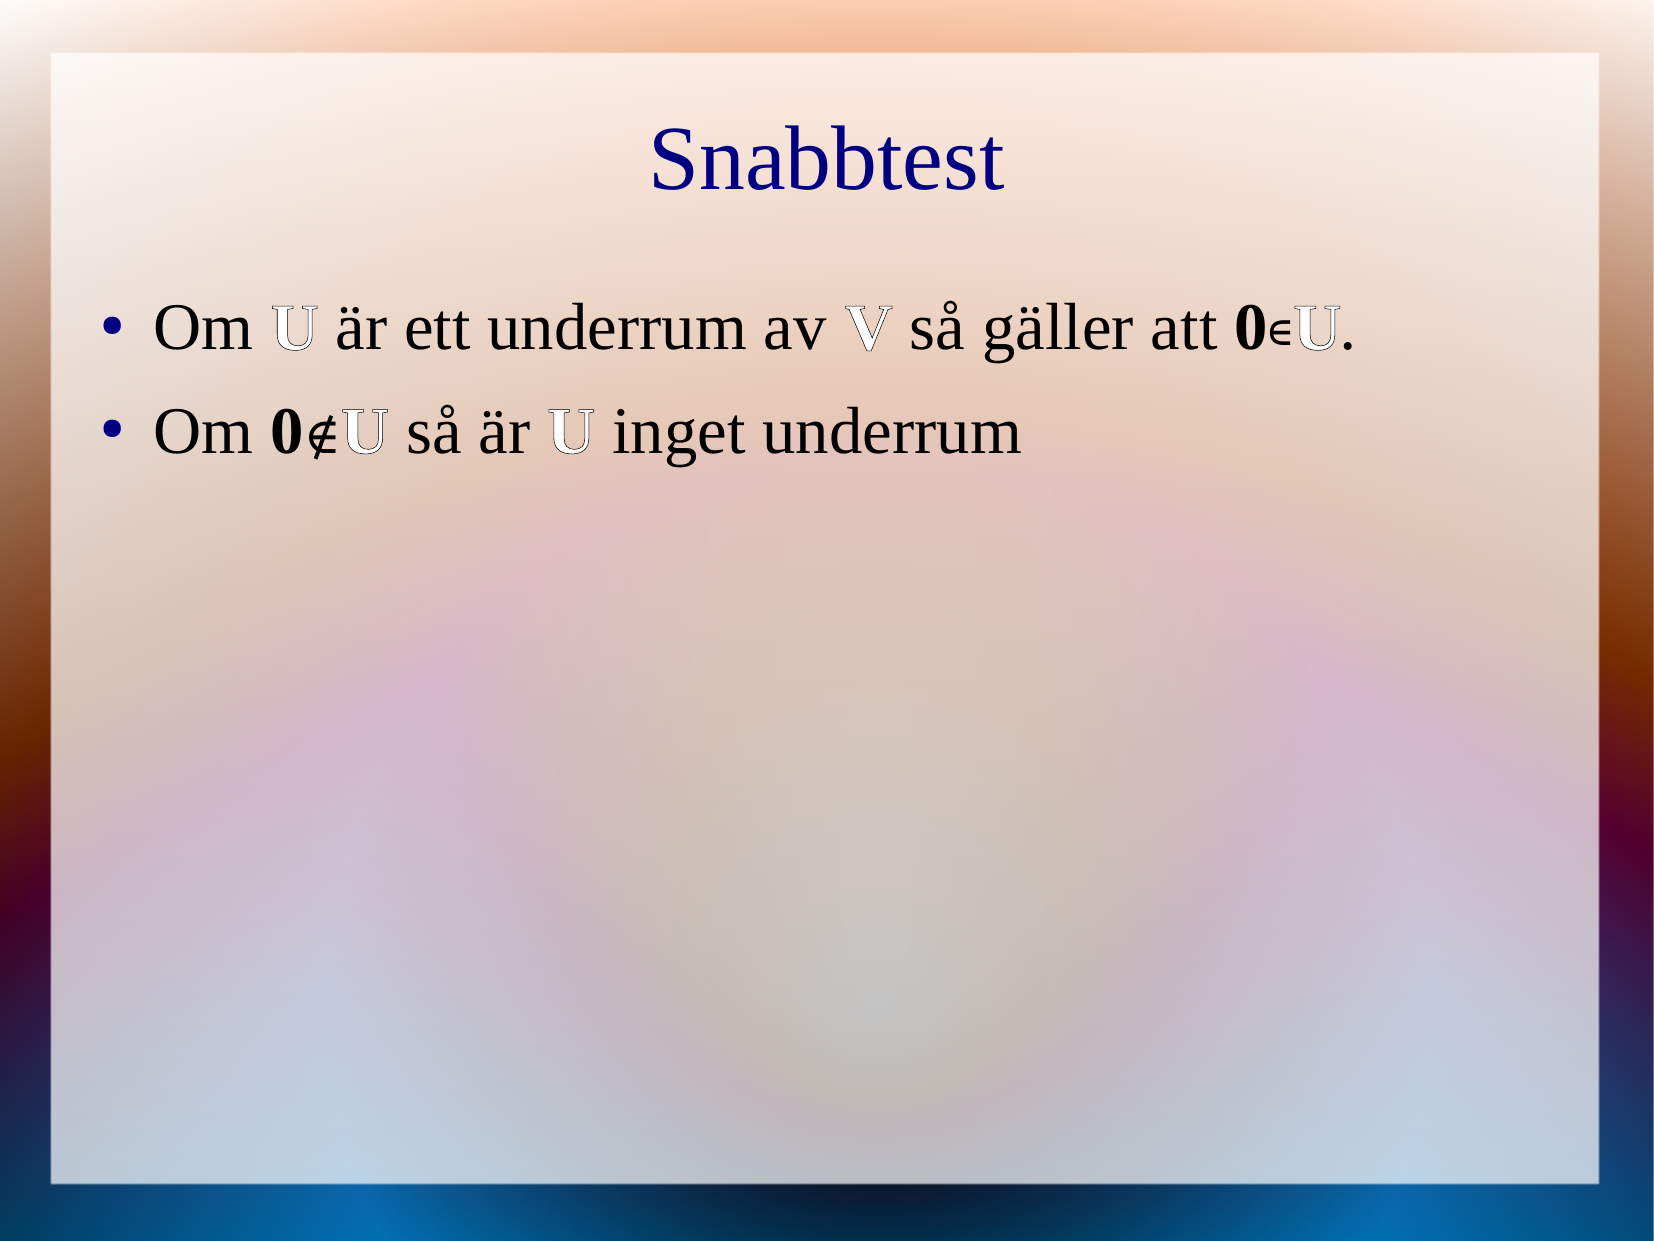

# Snabbtest
Om U är ett underrum av V så gäller att 0∊U.
Om 0∉U så är U inget underrum